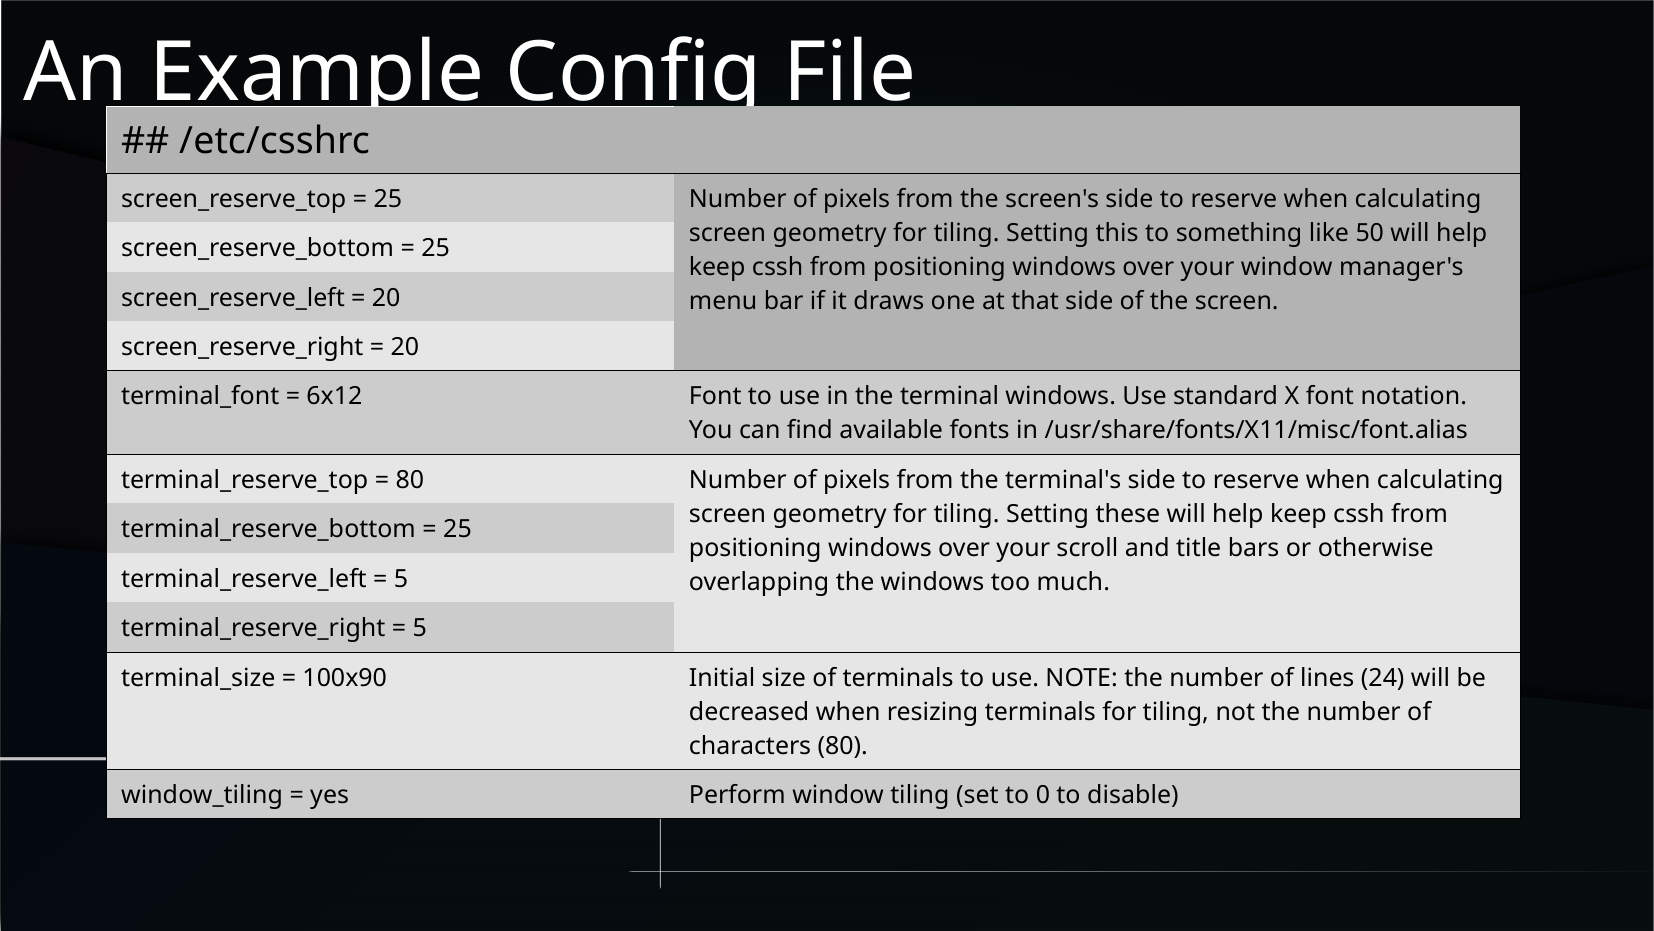

# An Example Config File
| ## /etc/csshrc | |
| --- | --- |
| screen\_reserve\_top = 25 | Number of pixels from the screen's side to reserve when calculating screen geometry for tiling. Setting this to something like 50 will help keep cssh from positioning windows over your window manager's menu bar if it draws one at that side of the screen. |
| screen\_reserve\_bottom = 25 | |
| screen\_reserve\_left = 20 | |
| screen\_reserve\_right = 20 | |
| terminal\_font = 6x12 | Font to use in the terminal windows. Use standard X font notation. You can find available fonts in /usr/share/fonts/X11/misc/font.alias |
| terminal\_reserve\_top = 80 | Number of pixels from the terminal's side to reserve when calculating screen geometry for tiling. Setting these will help keep cssh from positioning windows over your scroll and title bars or otherwise overlapping the windows too much. |
| terminal\_reserve\_bottom = 25 | |
| terminal\_reserve\_left = 5 | |
| terminal\_reserve\_right = 5 | |
| terminal\_size = 100x90 | Initial size of terminals to use. NOTE: the number of lines (24) will be decreased when resizing terminals for tiling, not the number of characters (80). |
| window\_tiling = yes | Perform window tiling (set to 0 to disable) |